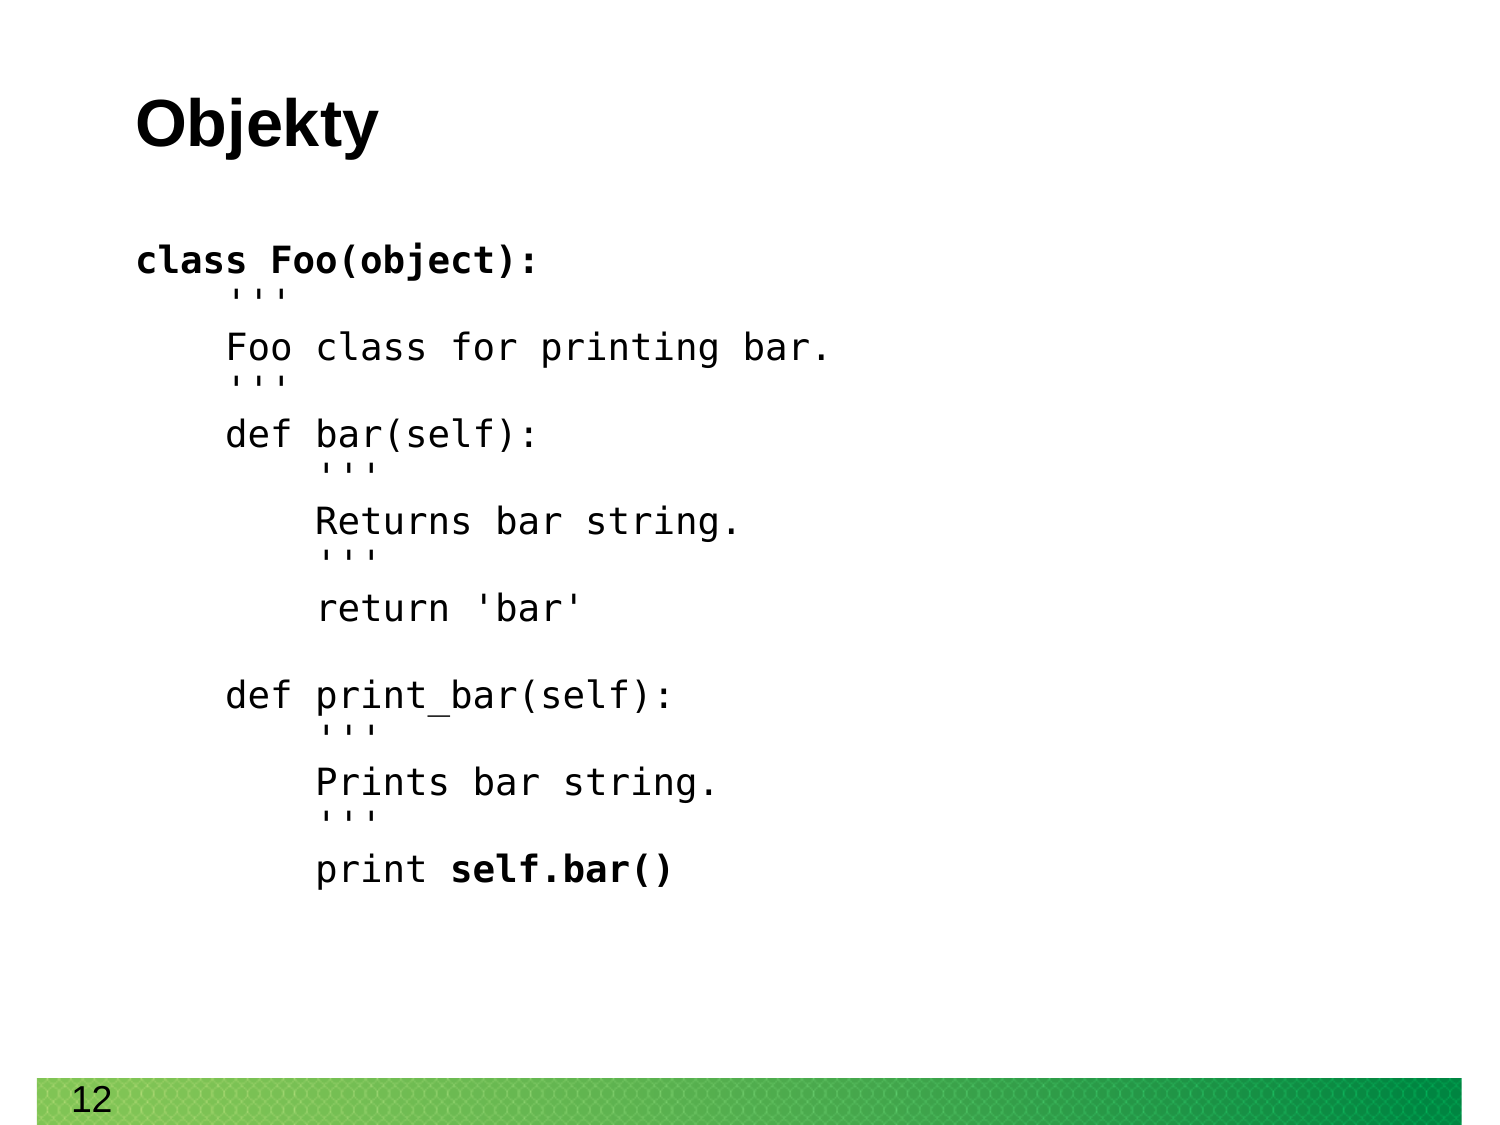

# Objekty
class Foo(object):
 '''
 Foo class for printing bar.
 '''
 def bar(self):
 '''
 Returns bar string.
 '''
 return 'bar'
 def print_bar(self):
 '''
 Prints bar string.
 '''
 print self.bar()